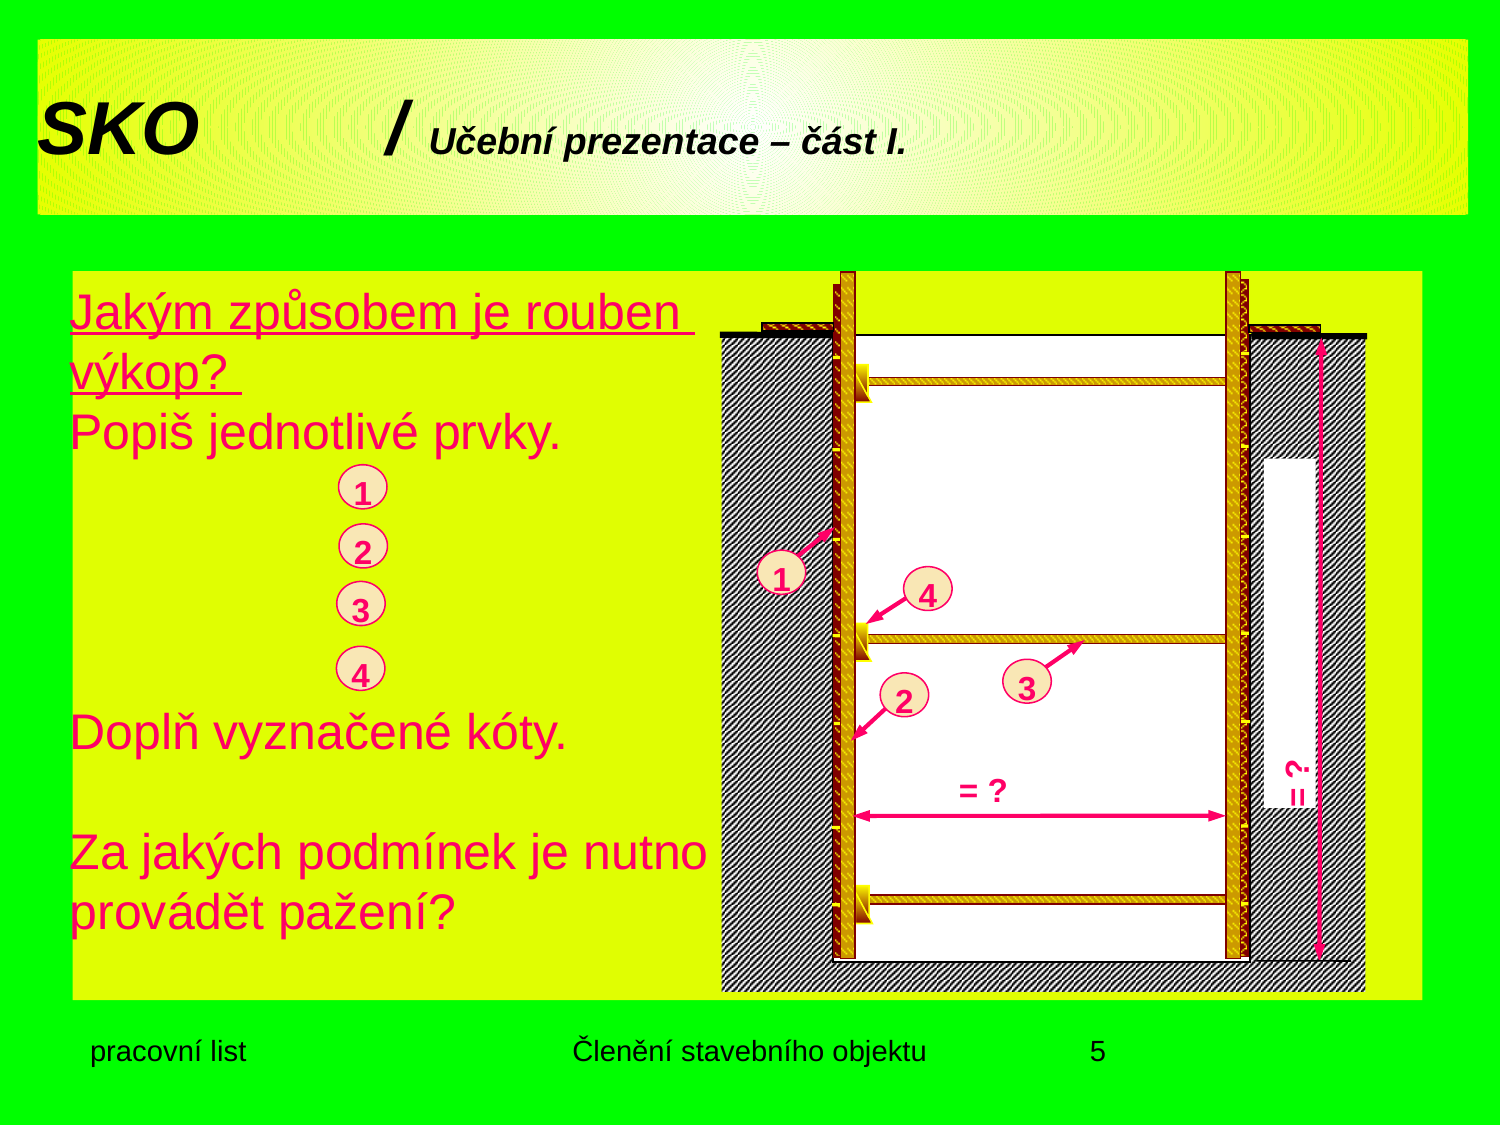

SKO / Učební prezentace – část I.
Jakým způsobem je rouben výkop?
Popiš jednotlivé prvky.
Doplň vyznačené kóty.
Za jakých podmínek je nutno provádět pažení?
1
4
= ?
3
2
= ?
1
2
3
4
pracovní list
Členění stavebního objektu